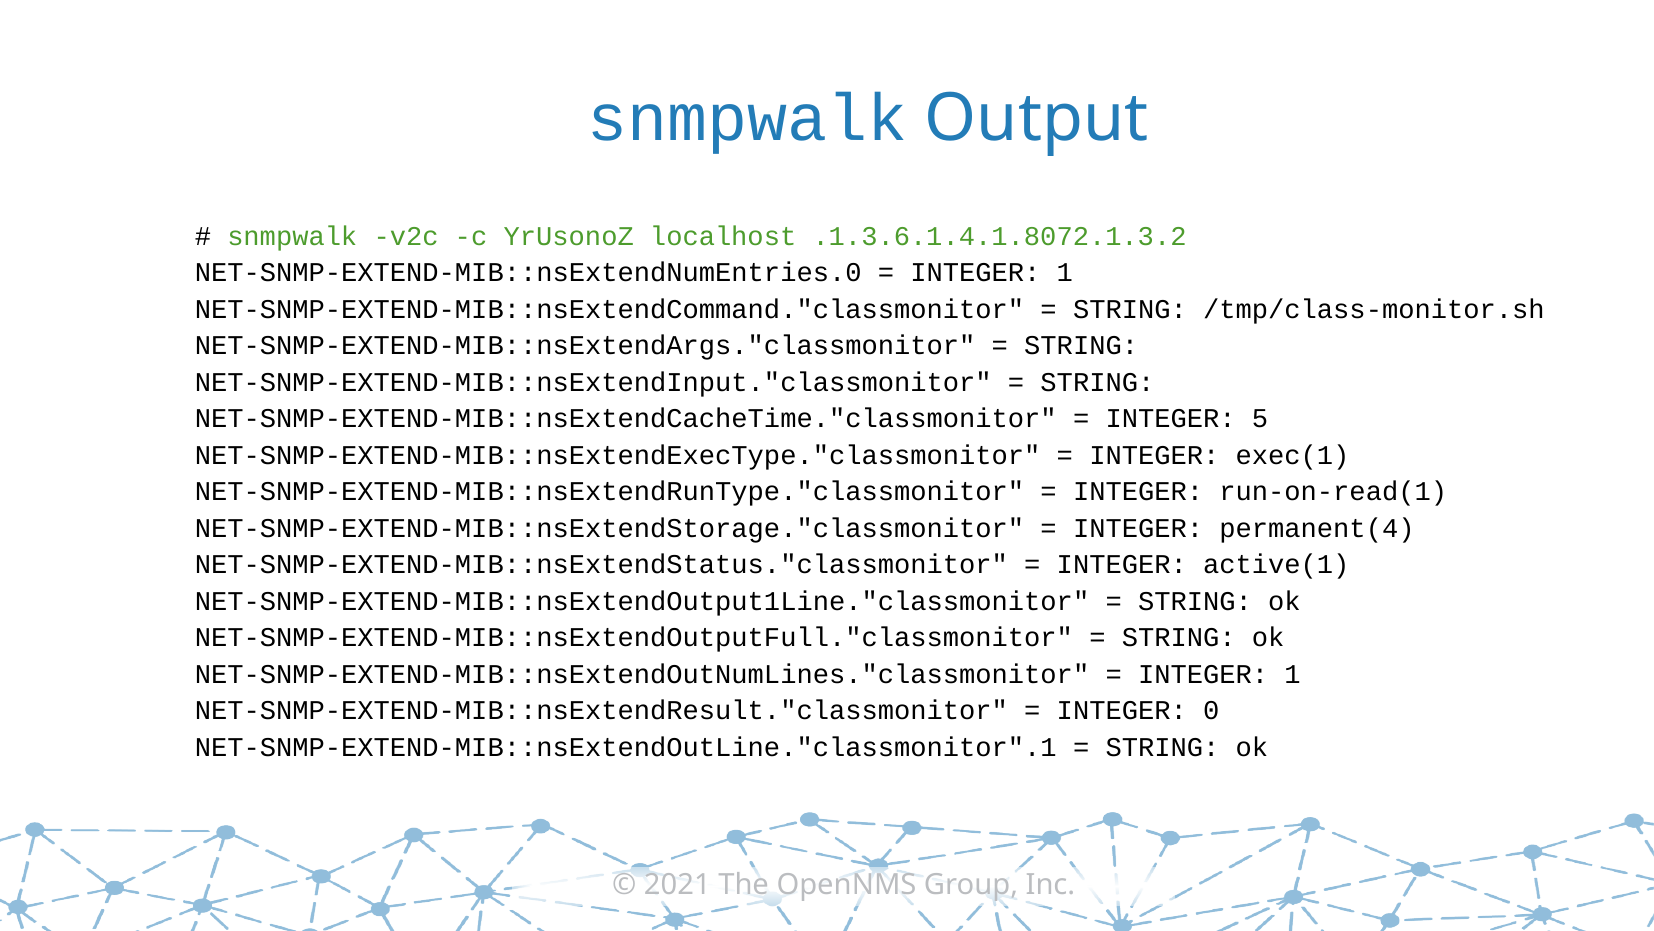

# snmpwalk Output
# snmpwalk -v2c -c YrUsonoZ localhost .1.3.6.1.4.1.8072.1.3.2
NET-SNMP-EXTEND-MIB::nsExtendNumEntries.0 = INTEGER: 1
NET-SNMP-EXTEND-MIB::nsExtendCommand."classmonitor" = STRING: /tmp/class-monitor.sh
NET-SNMP-EXTEND-MIB::nsExtendArgs."classmonitor" = STRING:
NET-SNMP-EXTEND-MIB::nsExtendInput."classmonitor" = STRING:
NET-SNMP-EXTEND-MIB::nsExtendCacheTime."classmonitor" = INTEGER: 5
NET-SNMP-EXTEND-MIB::nsExtendExecType."classmonitor" = INTEGER: exec(1)
NET-SNMP-EXTEND-MIB::nsExtendRunType."classmonitor" = INTEGER: run-on-read(1)
NET-SNMP-EXTEND-MIB::nsExtendStorage."classmonitor" = INTEGER: permanent(4)
NET-SNMP-EXTEND-MIB::nsExtendStatus."classmonitor" = INTEGER: active(1)
NET-SNMP-EXTEND-MIB::nsExtendOutput1Line."classmonitor" = STRING: ok
NET-SNMP-EXTEND-MIB::nsExtendOutputFull."classmonitor" = STRING: ok
NET-SNMP-EXTEND-MIB::nsExtendOutNumLines."classmonitor" = INTEGER: 1
NET-SNMP-EXTEND-MIB::nsExtendResult."classmonitor" = INTEGER: 0
NET-SNMP-EXTEND-MIB::nsExtendOutLine."classmonitor".1 = STRING: ok